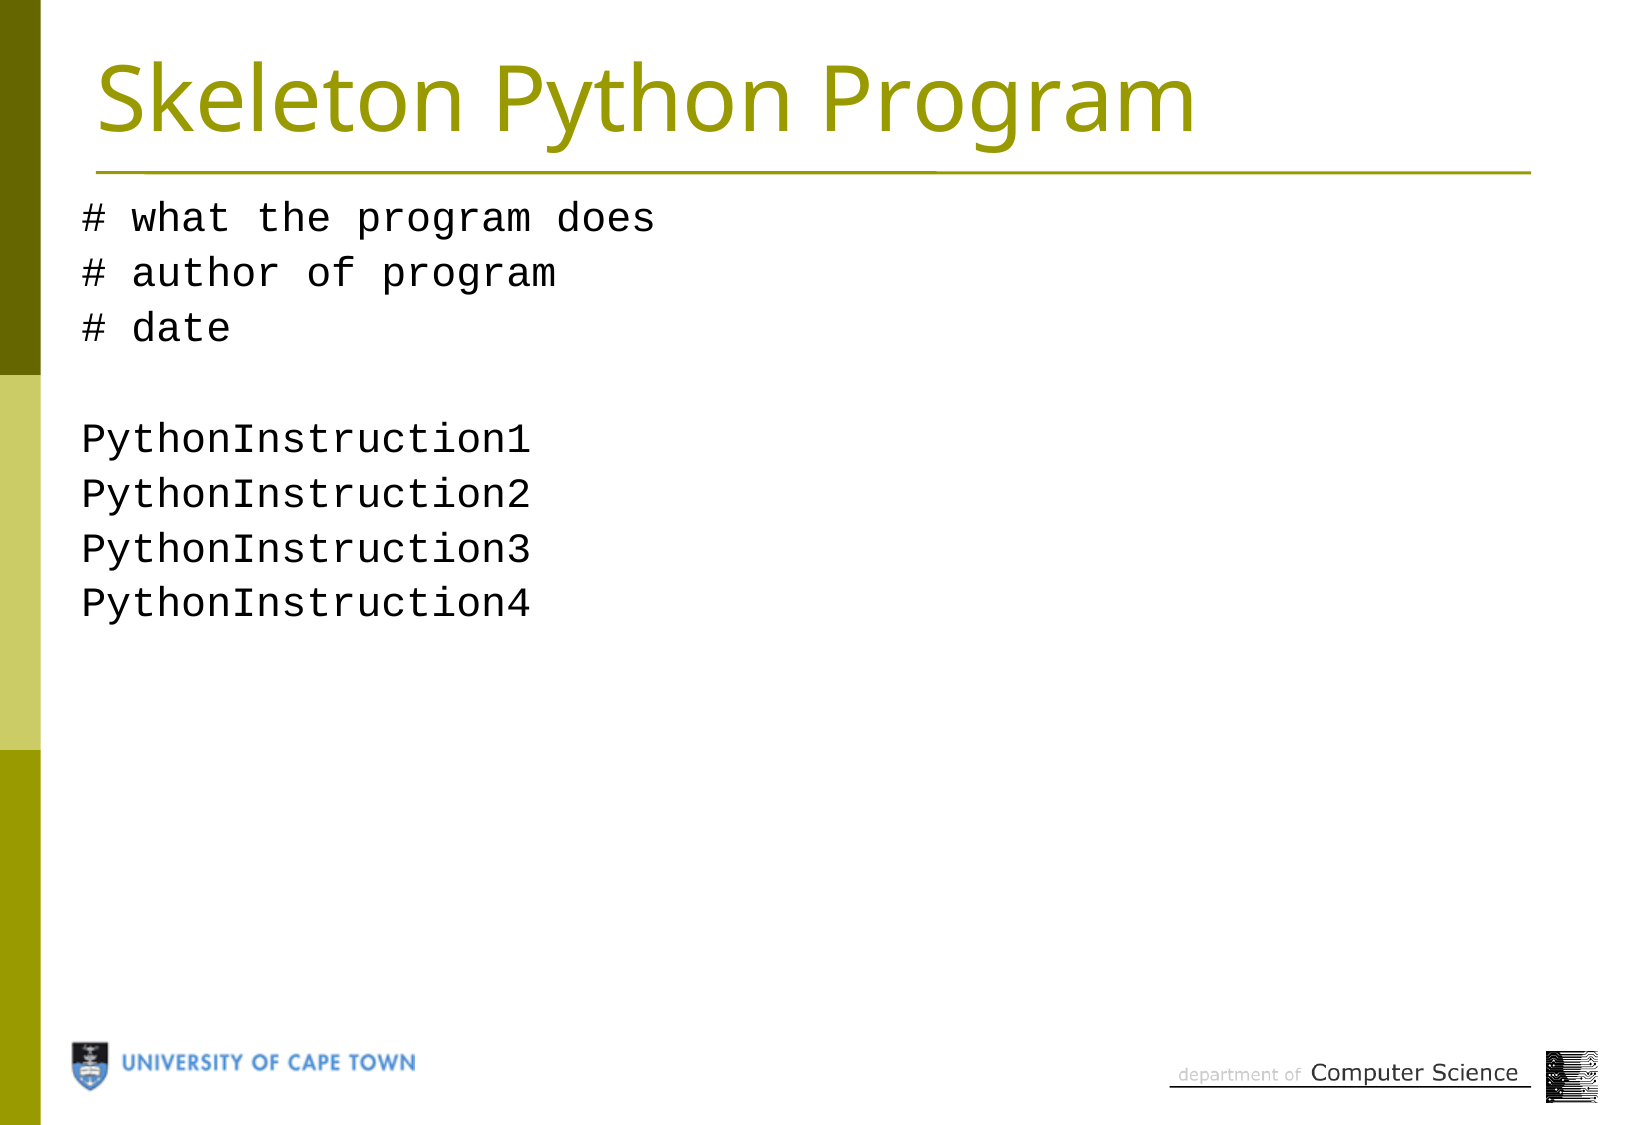

# Skeleton Python Program
# what the program does
# author of program
# date
PythonInstruction1
PythonInstruction2
PythonInstruction3
PythonInstruction4